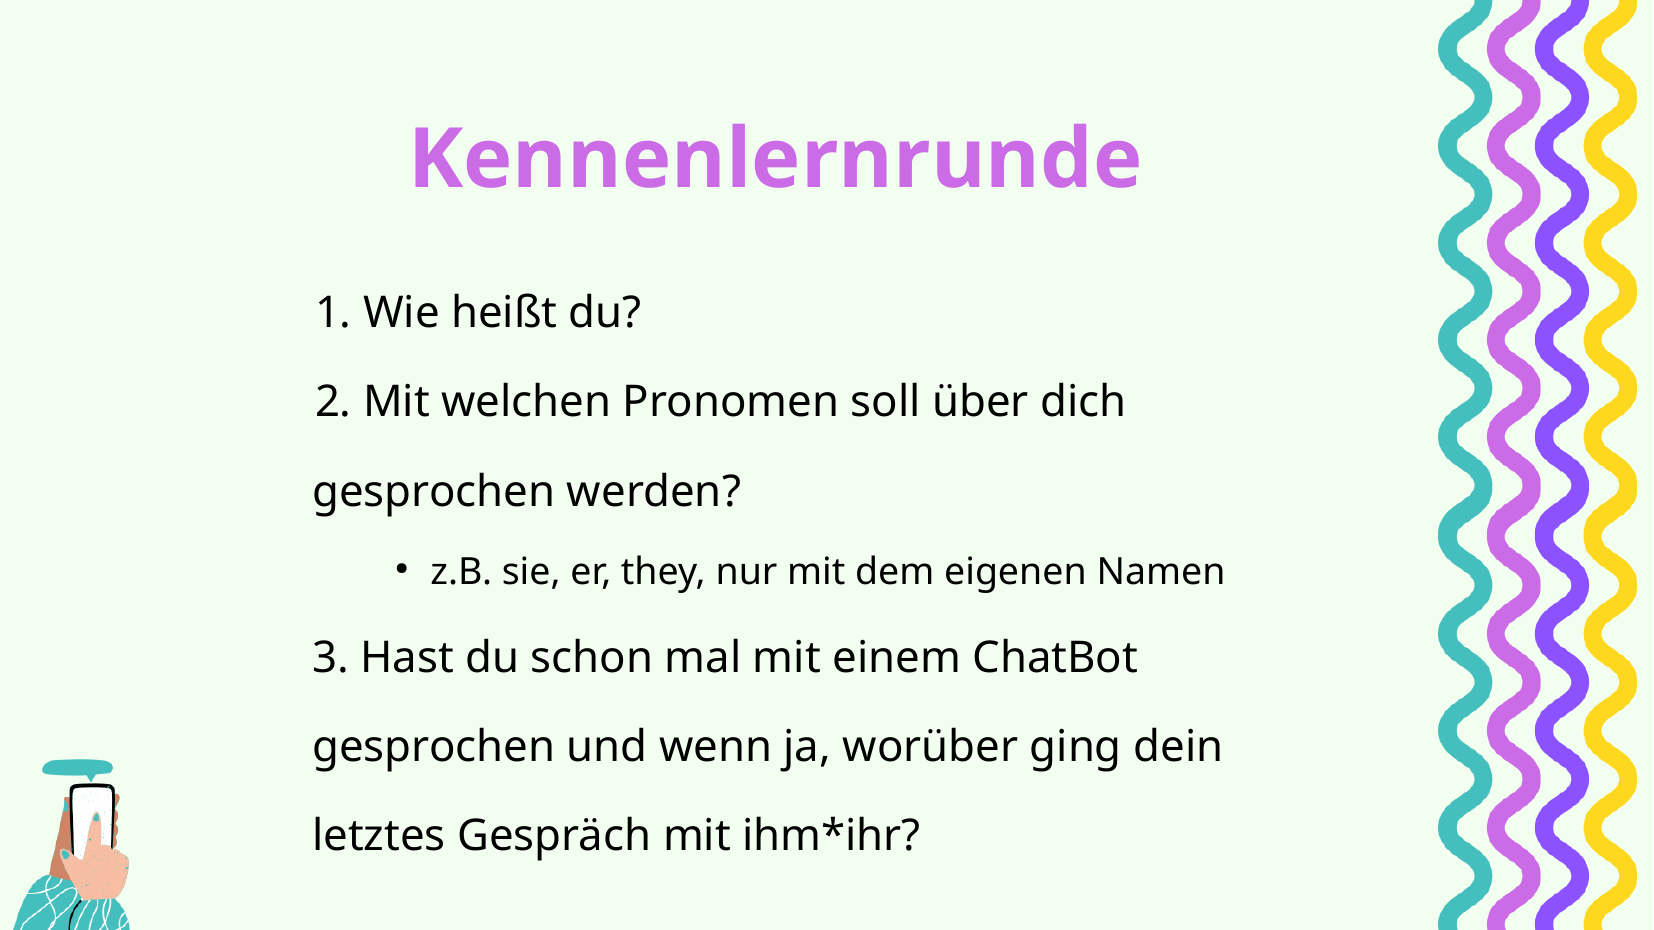

Kennenlernrunde
1. Wie heißt du?
2. Mit welchen Pronomen soll über dich gesprochen werden?
z.B. sie, er, they, nur mit dem eigenen Namen
3. Hast du schon mal mit einem ChatBot gesprochen und wenn ja, worüber ging dein letztes Gespräch mit ihm*ihr?